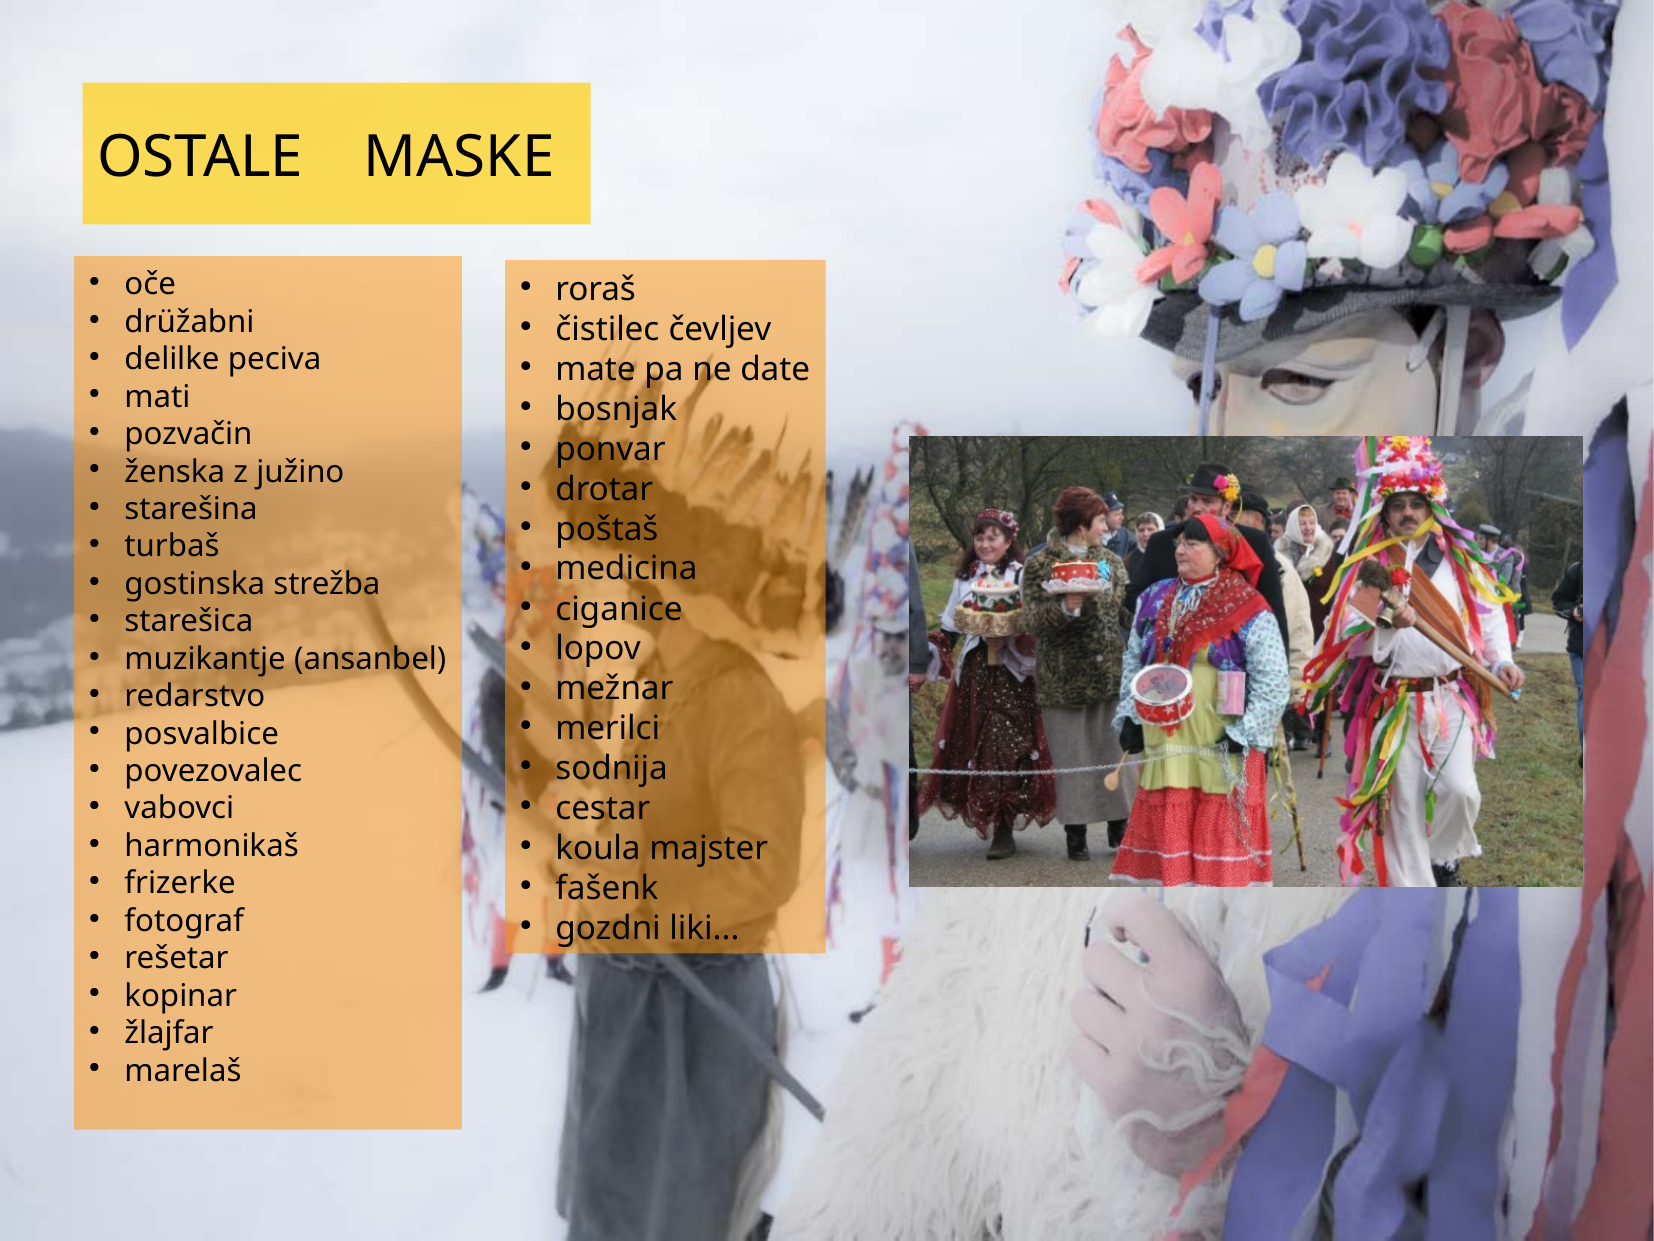

OSTALE MASKE
oče
drüžabni
delilke peciva
mati
pozvačin
ženska z južino
starešina
turbaš
gostinska strežba
starešica
muzikantje (ansanbel)
redarstvo
posvalbice
povezovalec
vabovci
harmonikaš
frizerke
fotograf
rešetar
kopinar
žlajfar
marelaš
roraš
čistilec čevljev
mate pa ne date
bosnjak
ponvar
drotar
poštaš
medicina
ciganice
lopov
mežnar
merilci
sodnija
cestar
koula majster
fašenk
gozdni liki...